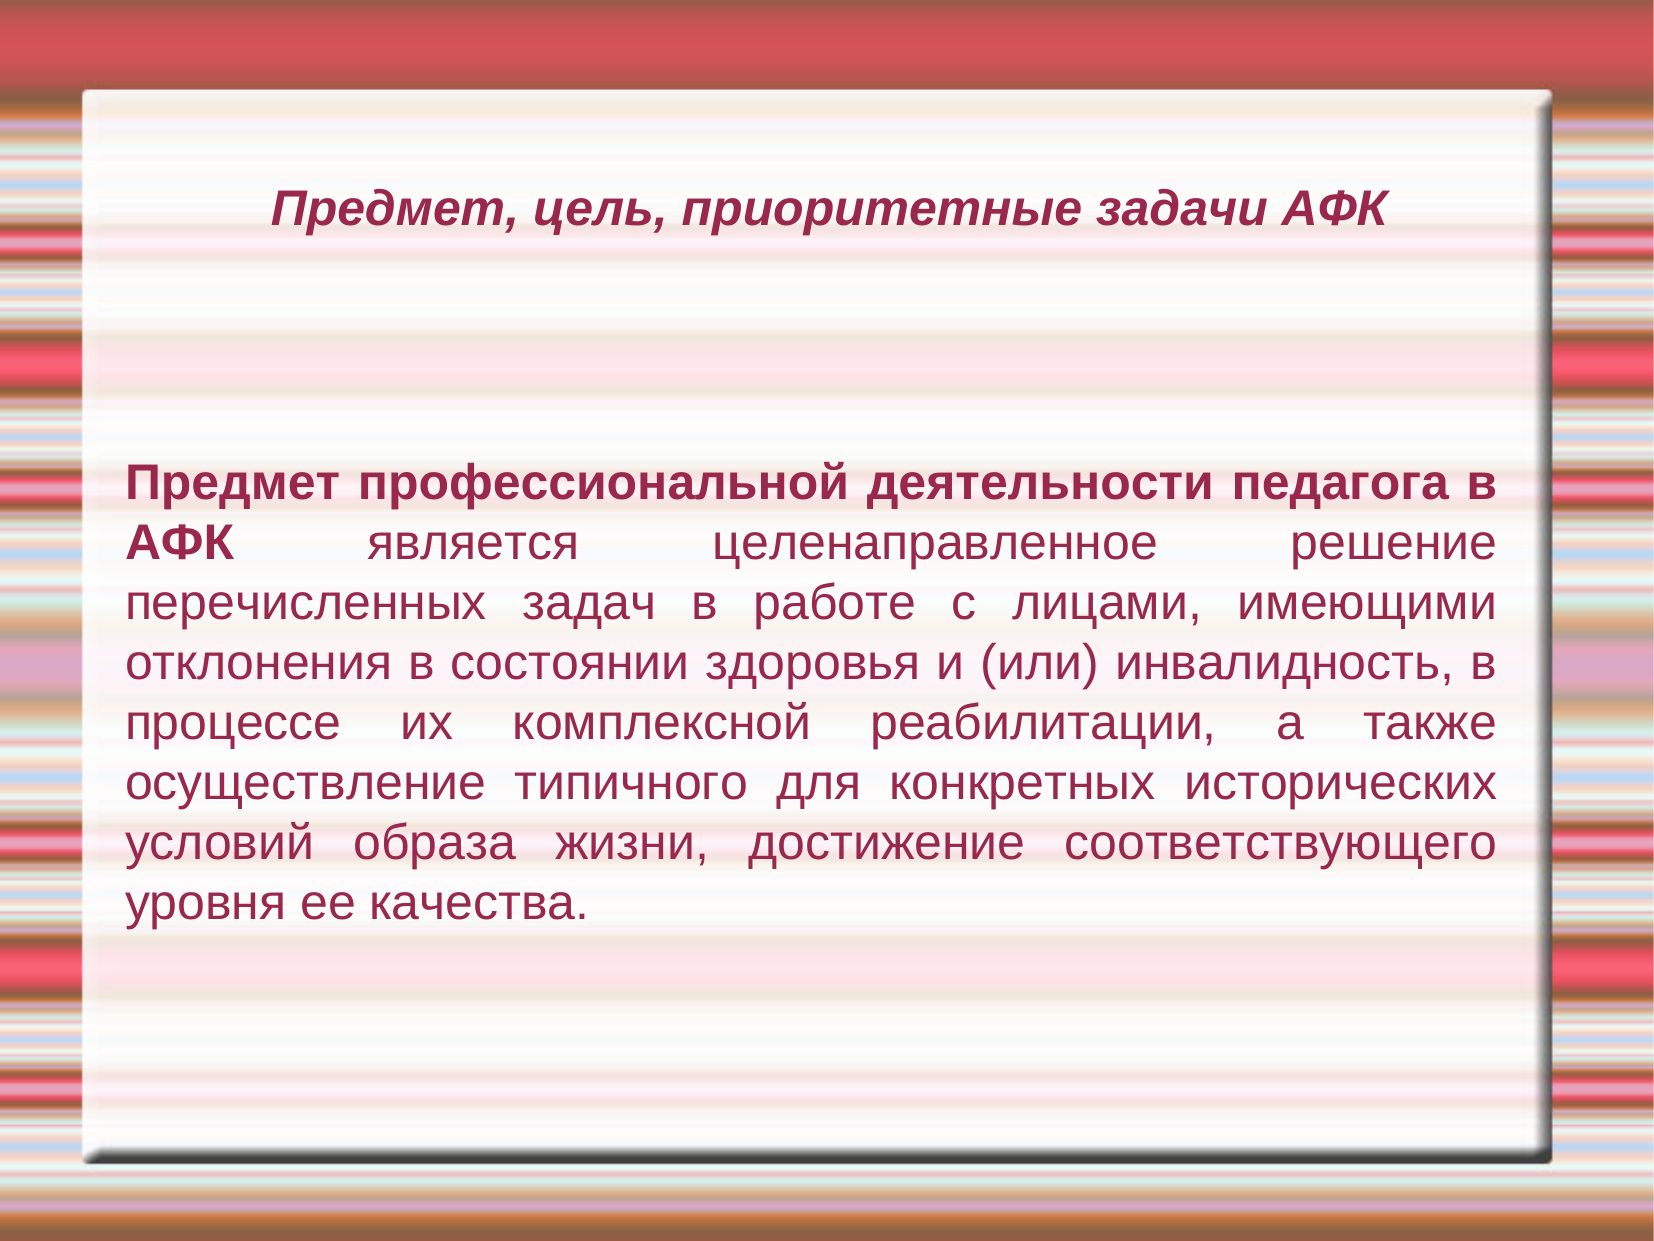

# Предмет, цель, приоритетные задачи АФК
Предмет профессиональной деятельности педагога в АФК является целенаправленное решение перечисленных задач в работе с лицами, имеющими отклонения в состоянии здоровья и (или) инвалидность, в процессе их комплексной реабилитации, а также осуществление типичного для конкретных исторических условий образа жизни, достижение соответствующего уровня ее качества.